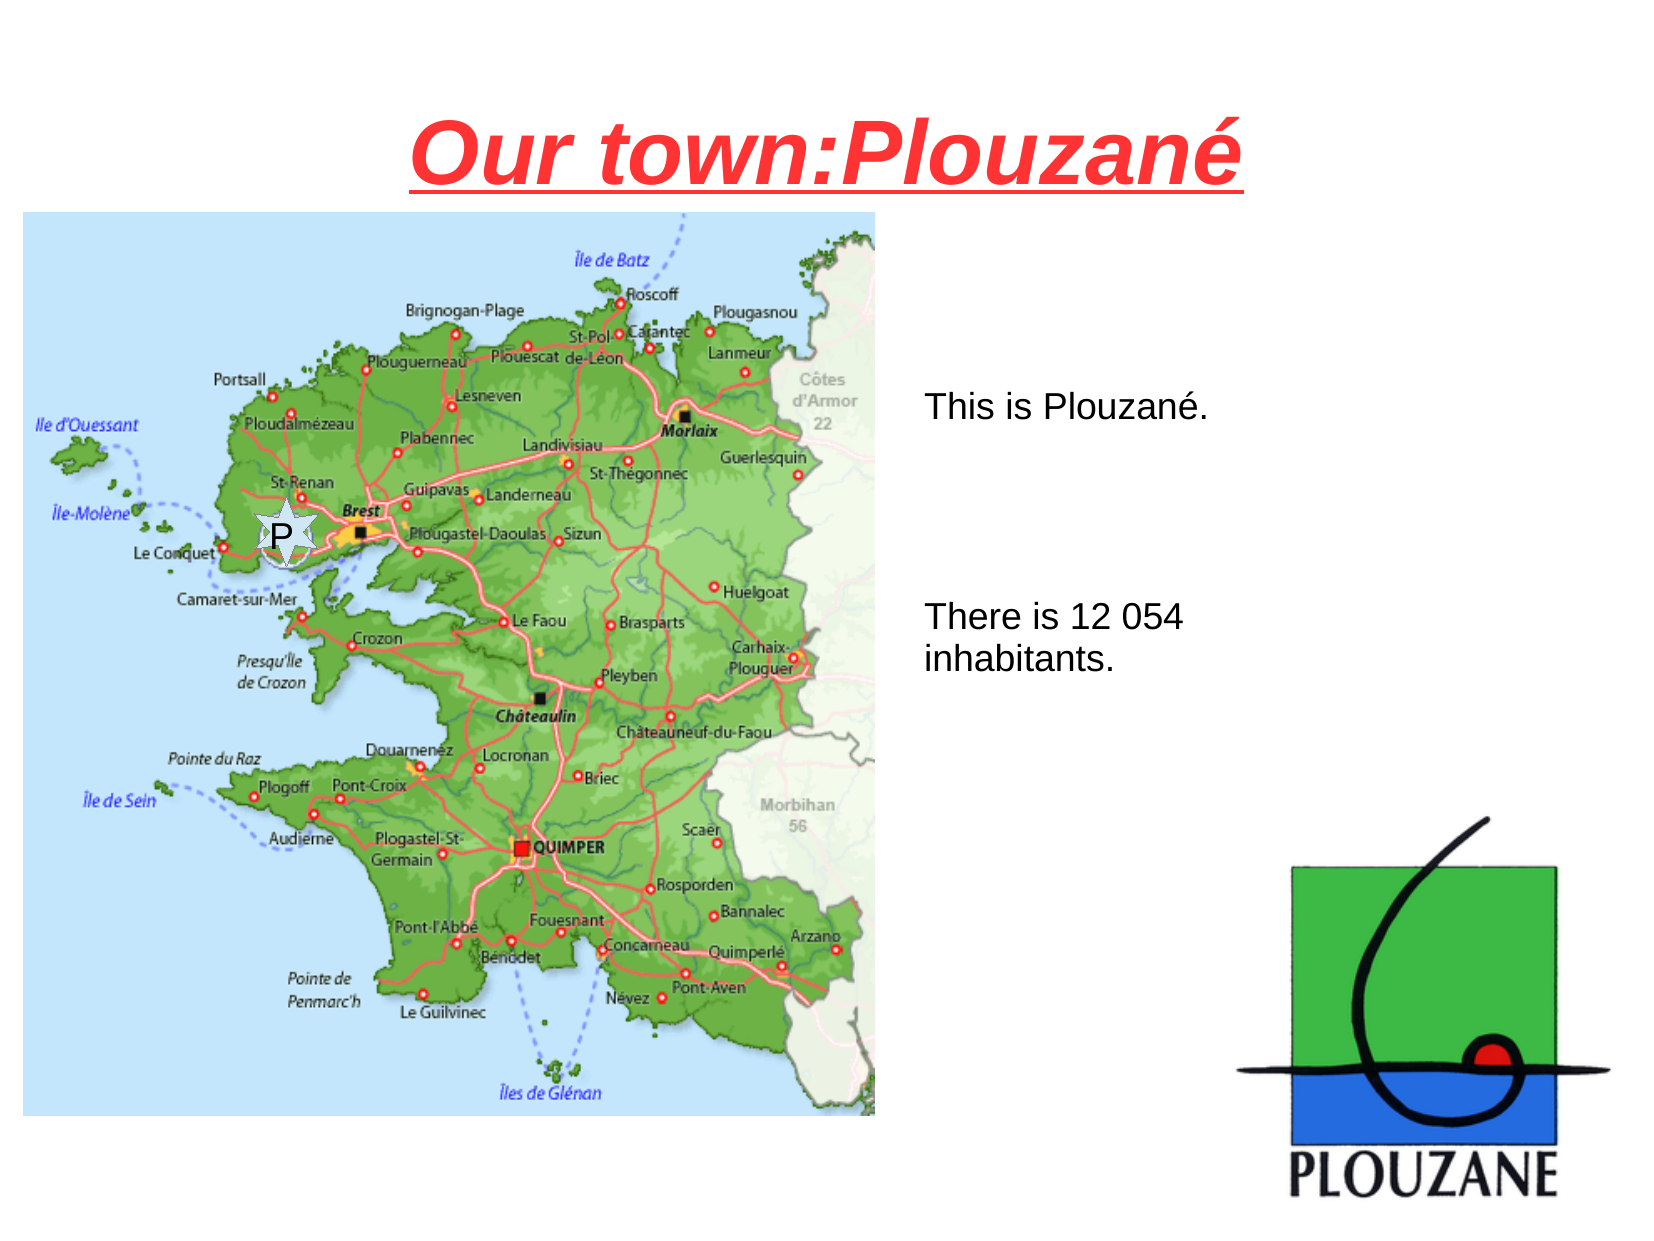

# Our town:Plouzané
This is Plouzané.
There is 12 054 inhabitants.
P